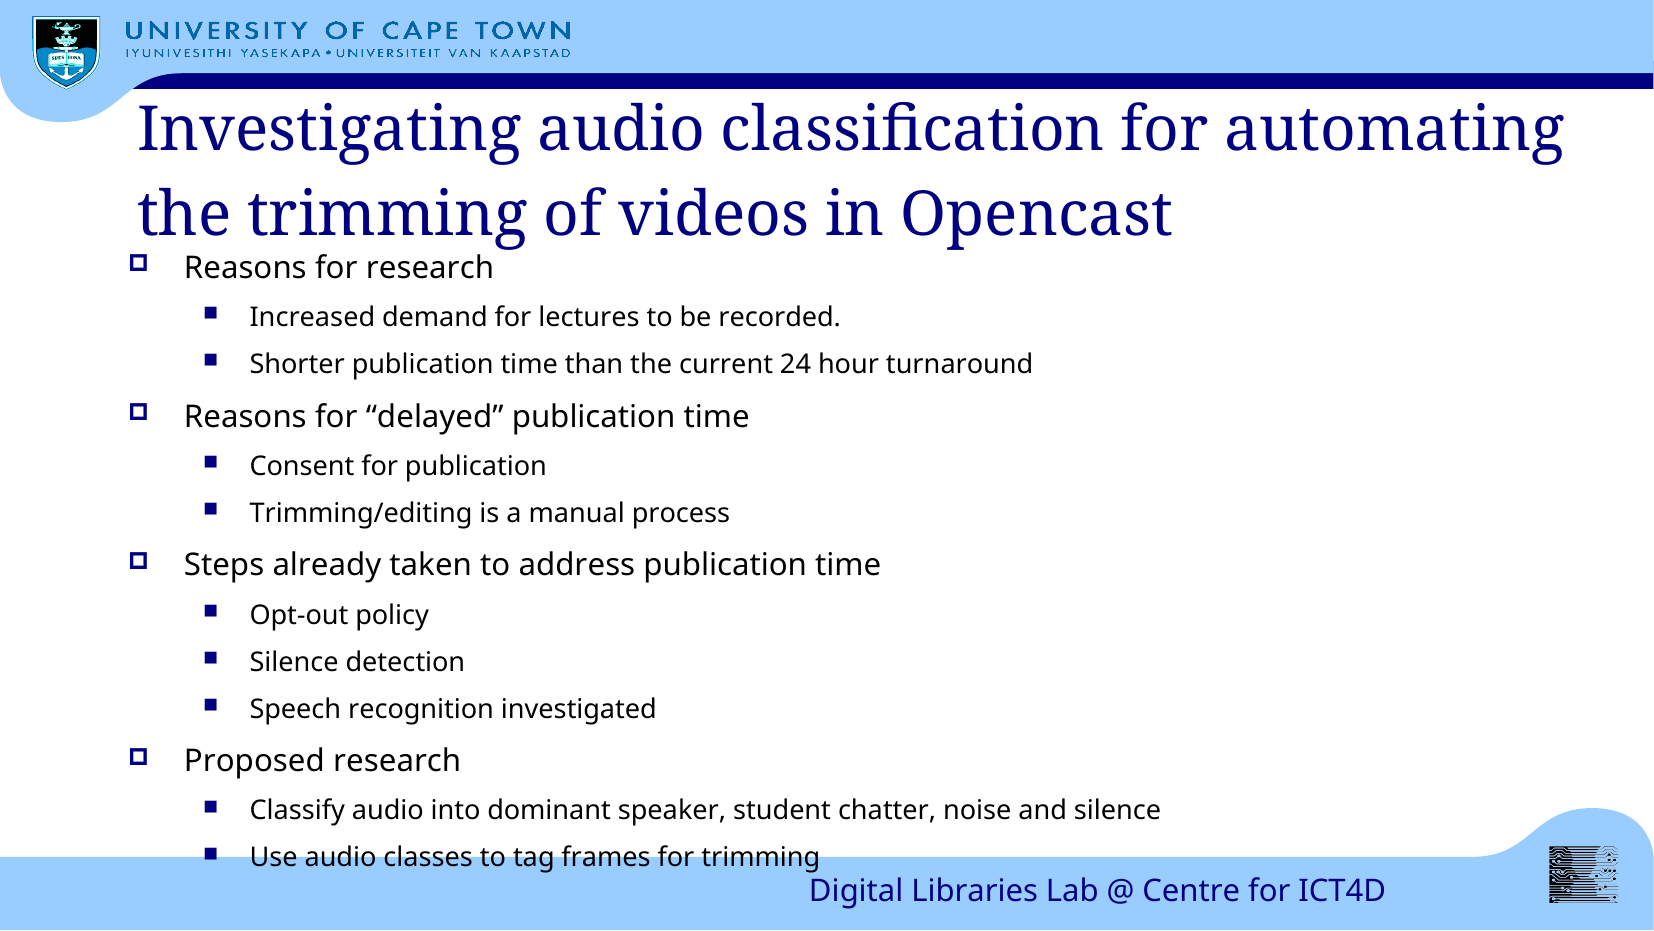

# Investigating audio classification for automating the trimming of videos in Opencast
Reasons for research
Increased demand for lectures to be recorded.
Shorter publication time than the current 24 hour turnaround
Reasons for “delayed” publication time
Consent for publication
Trimming/editing is a manual process
Steps already taken to address publication time
Opt-out policy
Silence detection
Speech recognition investigated
Proposed research
Classify audio into dominant speaker, student chatter, noise and silence
Use audio classes to tag frames for trimming